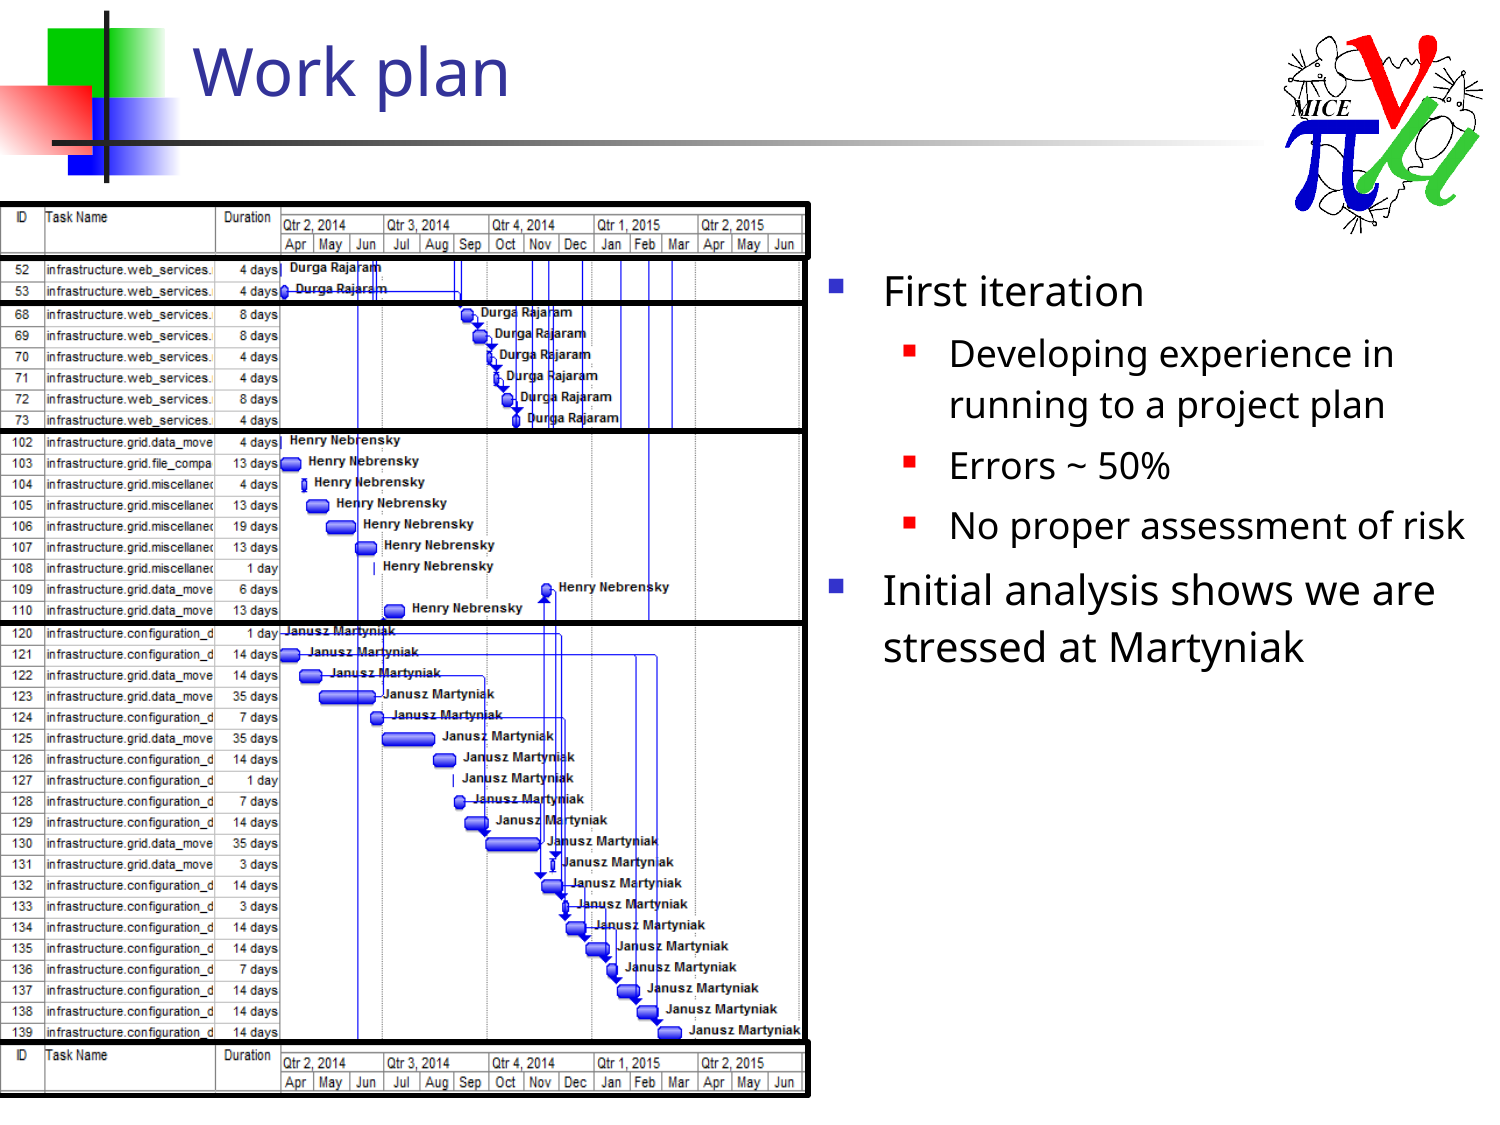

# Work plan
First iteration
Developing experience in running to a project plan
Errors ~ 50%
No proper assessment of risk
Initial analysis shows we are stressed at Martyniak